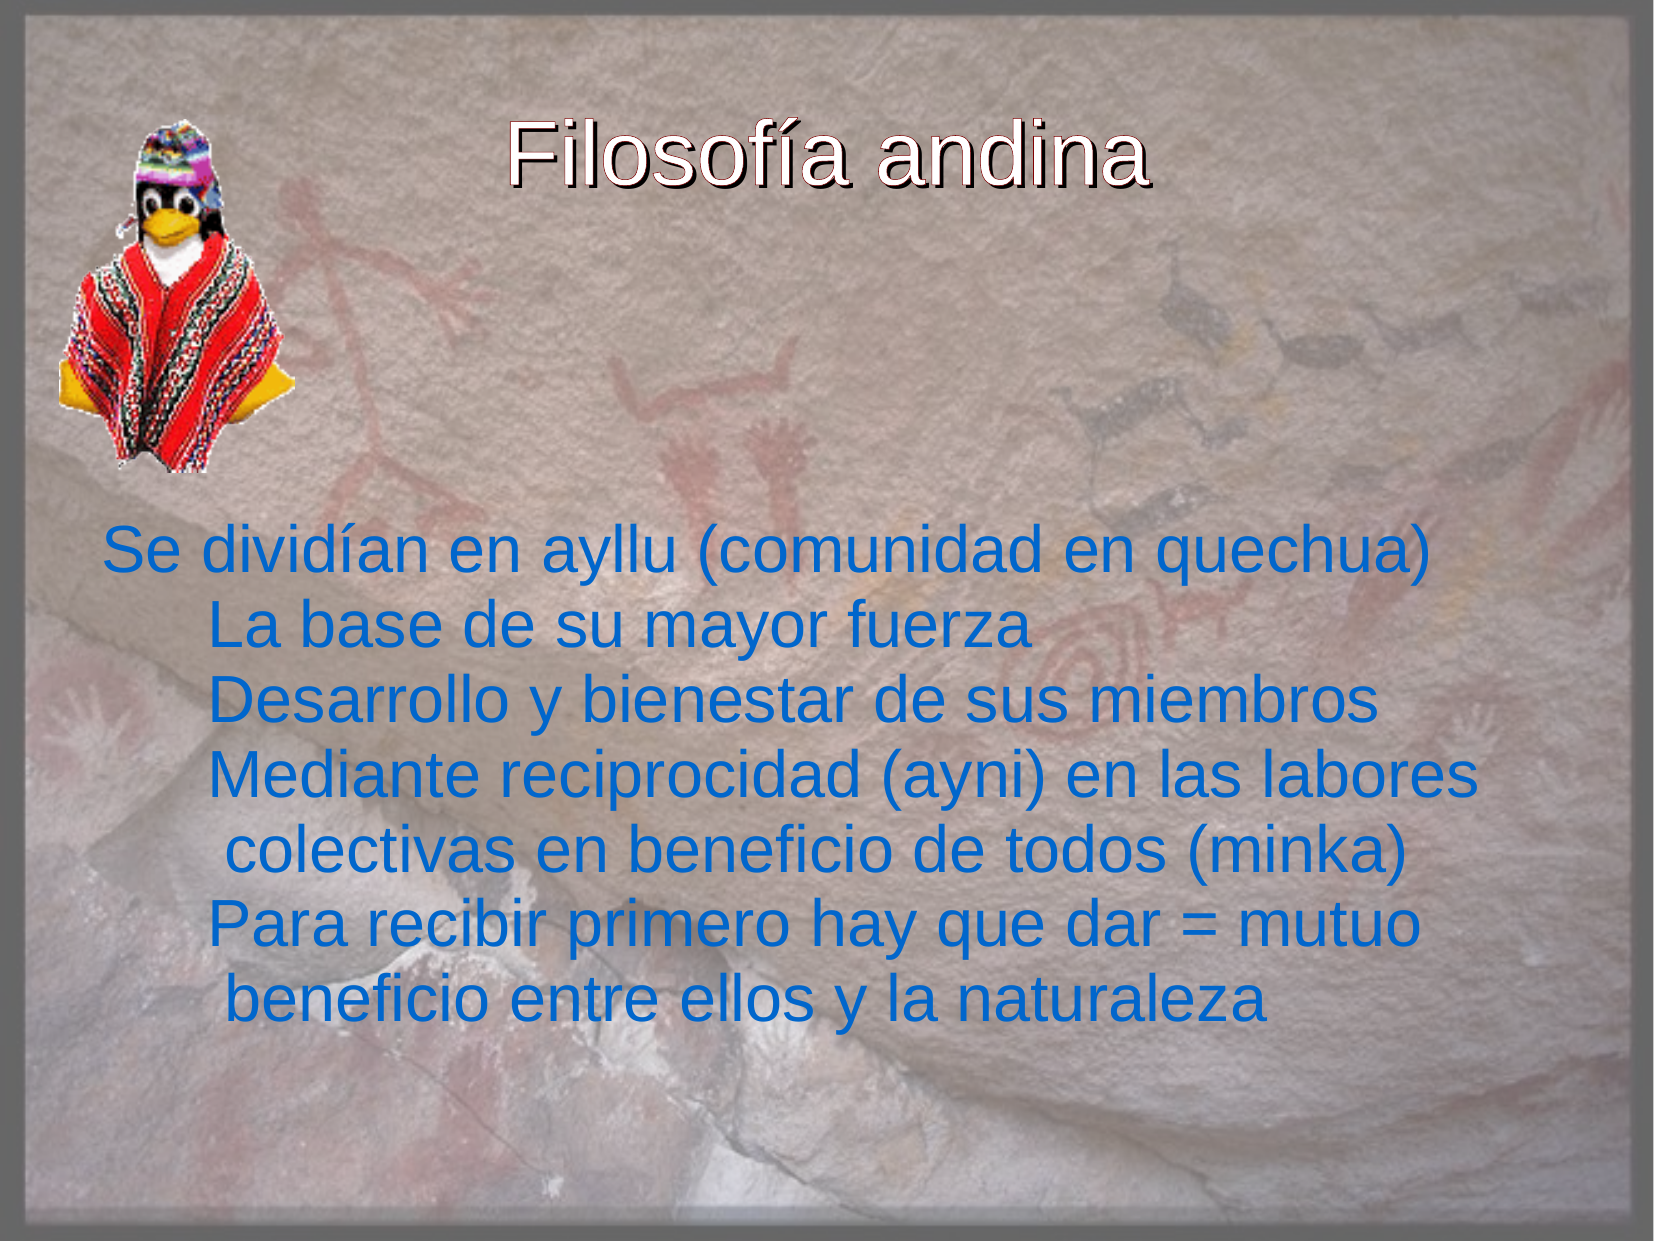

# Filosofía andina
 Se dividían en ayllu (comunidad en quechua)
 La base de su mayor fuerza
 Desarrollo y bienestar de sus miembros
 Mediante reciprocidad (ayni) en las labores colectivas en beneficio de todos (minka)
 Para recibir primero hay que dar = mutuo beneficio entre ellos y la naturaleza